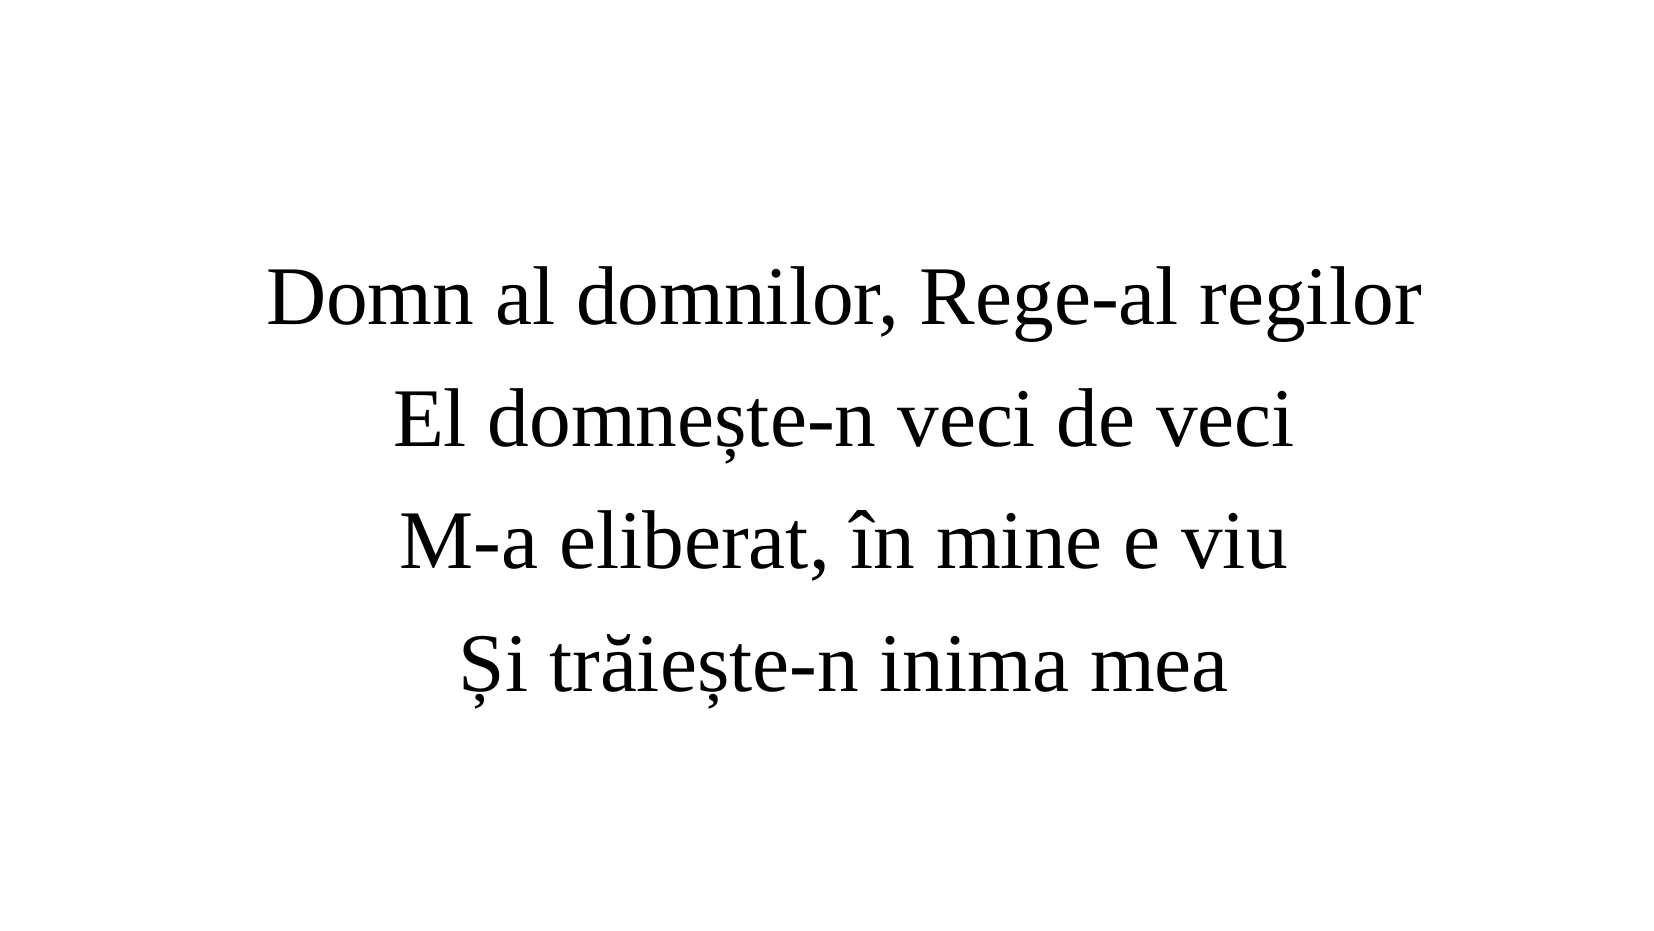

# Domn al domnilor, Rege-al regilor
El domnește-n veci de veci
M-a eliberat, în mine e viu
Și trăiește-n inima mea